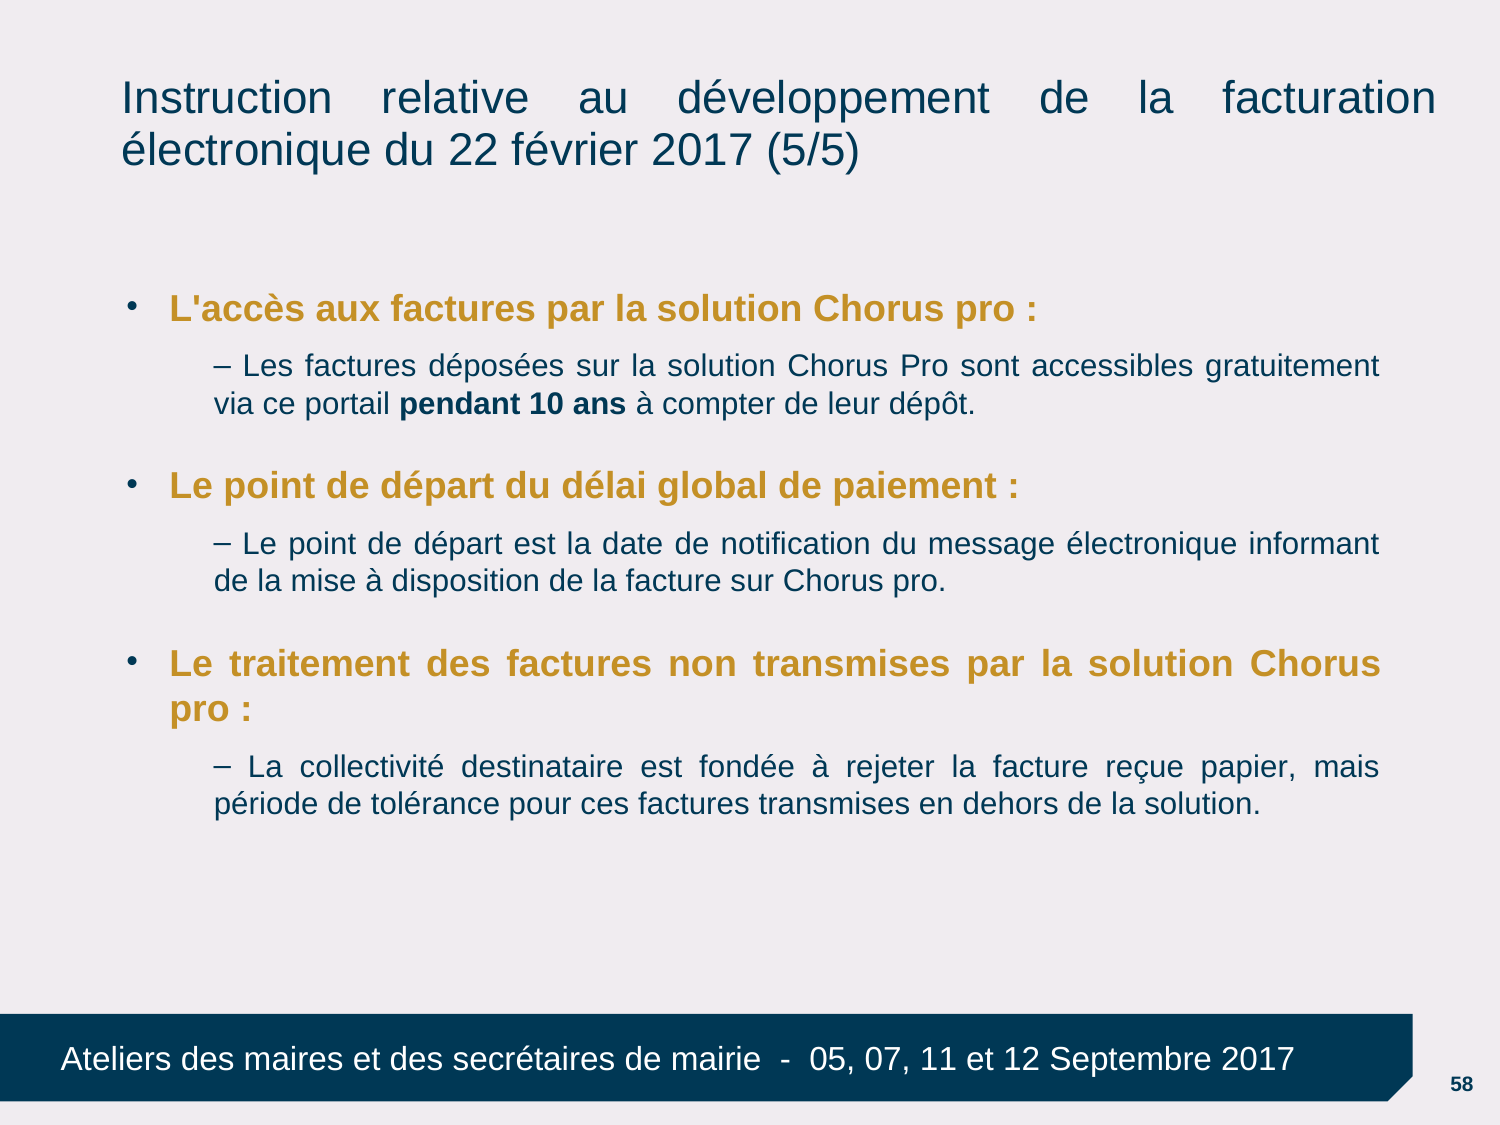

# Instruction relative au développement de la facturation électronique du 22 février 2017 (5/5)
L'accès aux factures par la solution Chorus pro :
 Les factures déposées sur la solution Chorus Pro sont accessibles gratuitement via ce portail pendant 10 ans à compter de leur dépôt.
Le point de départ du délai global de paiement :
 Le point de départ est la date de notification du message électronique informant de la mise à disposition de la facture sur Chorus pro.
Le traitement des factures non transmises par la solution Chorus pro :
 La collectivité destinataire est fondée à rejeter la facture reçue papier, mais période de tolérance pour ces factures transmises en dehors de la solution.